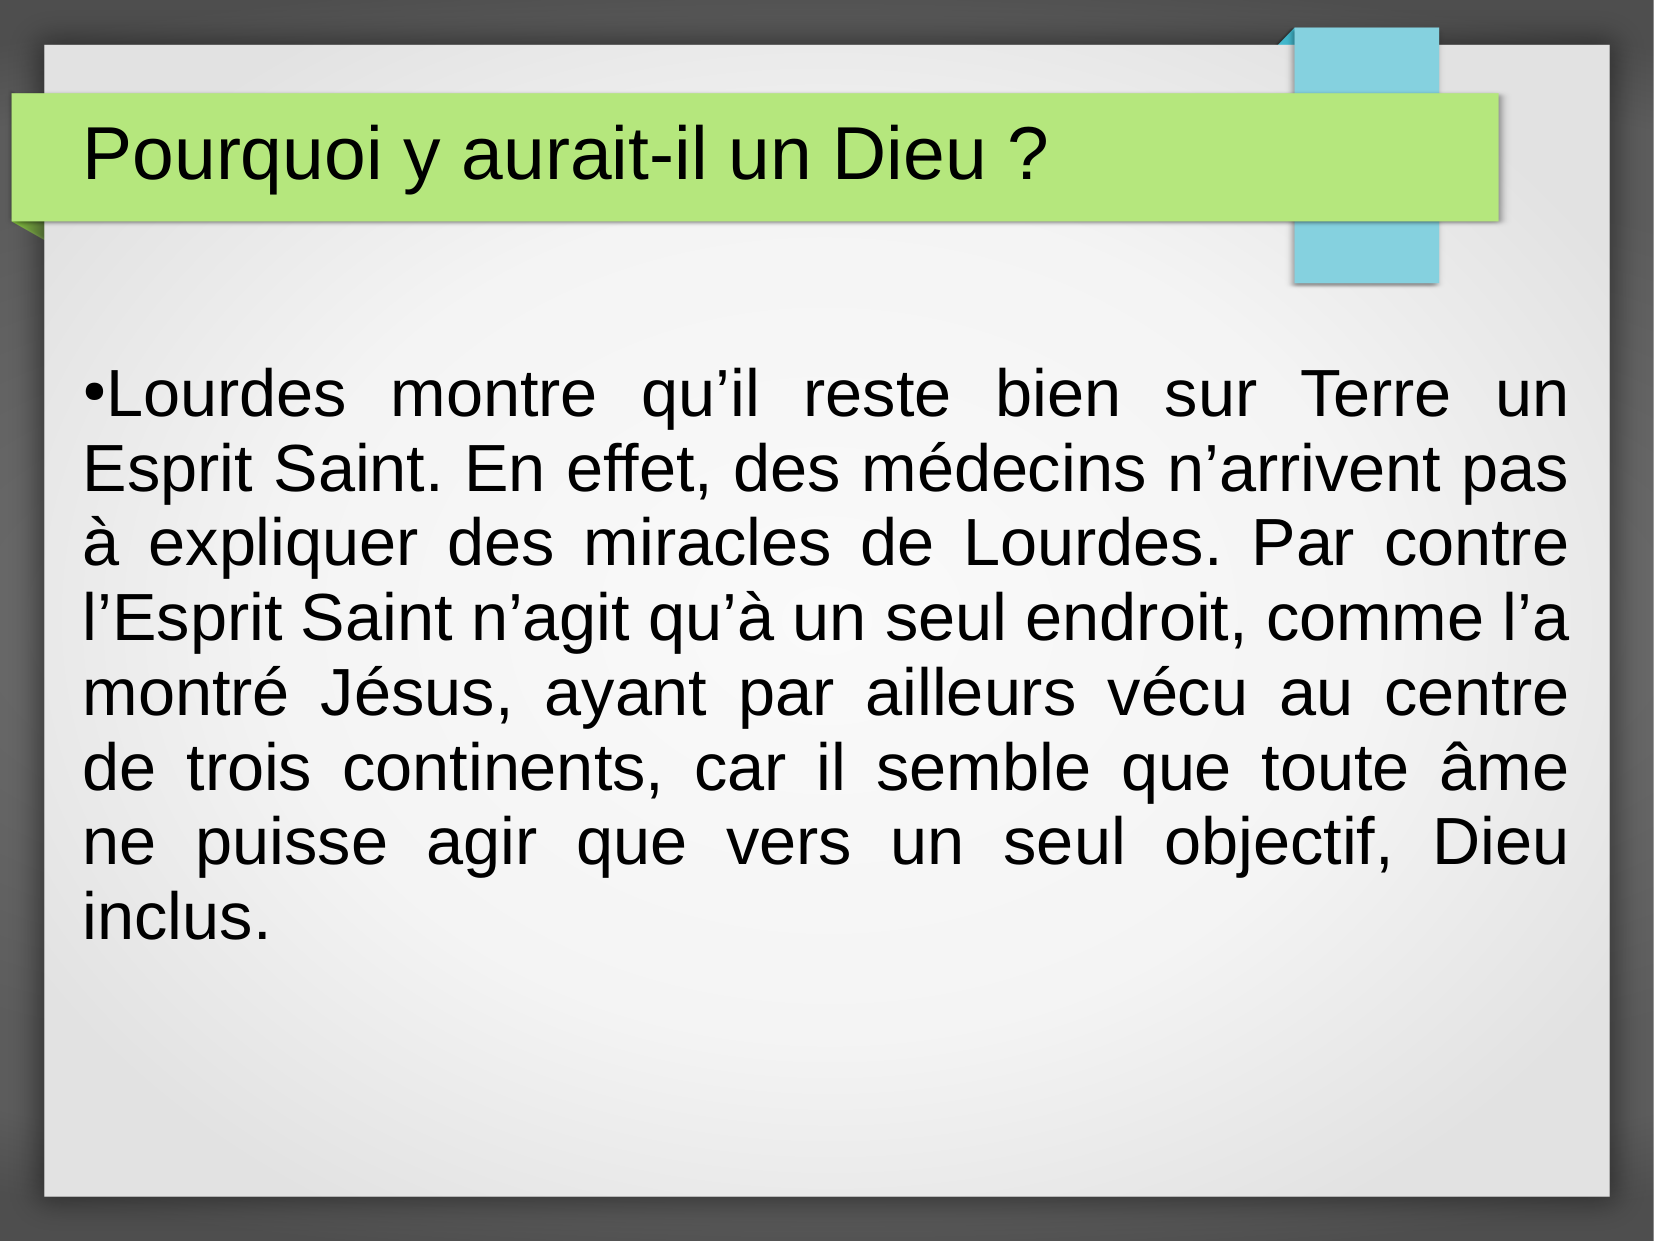

# Pourquoi y aurait-il un Dieu ?
Lourdes montre qu’il reste bien sur Terre un Esprit Saint. En effet, des médecins n’arrivent pas à expliquer des miracles de Lourdes. Par contre l’Esprit Saint n’agit qu’à un seul endroit, comme l’a montré Jésus, ayant par ailleurs vécu au centre de trois continents, car il semble que toute âme ne puisse agir que vers un seul objectif, Dieu inclus.